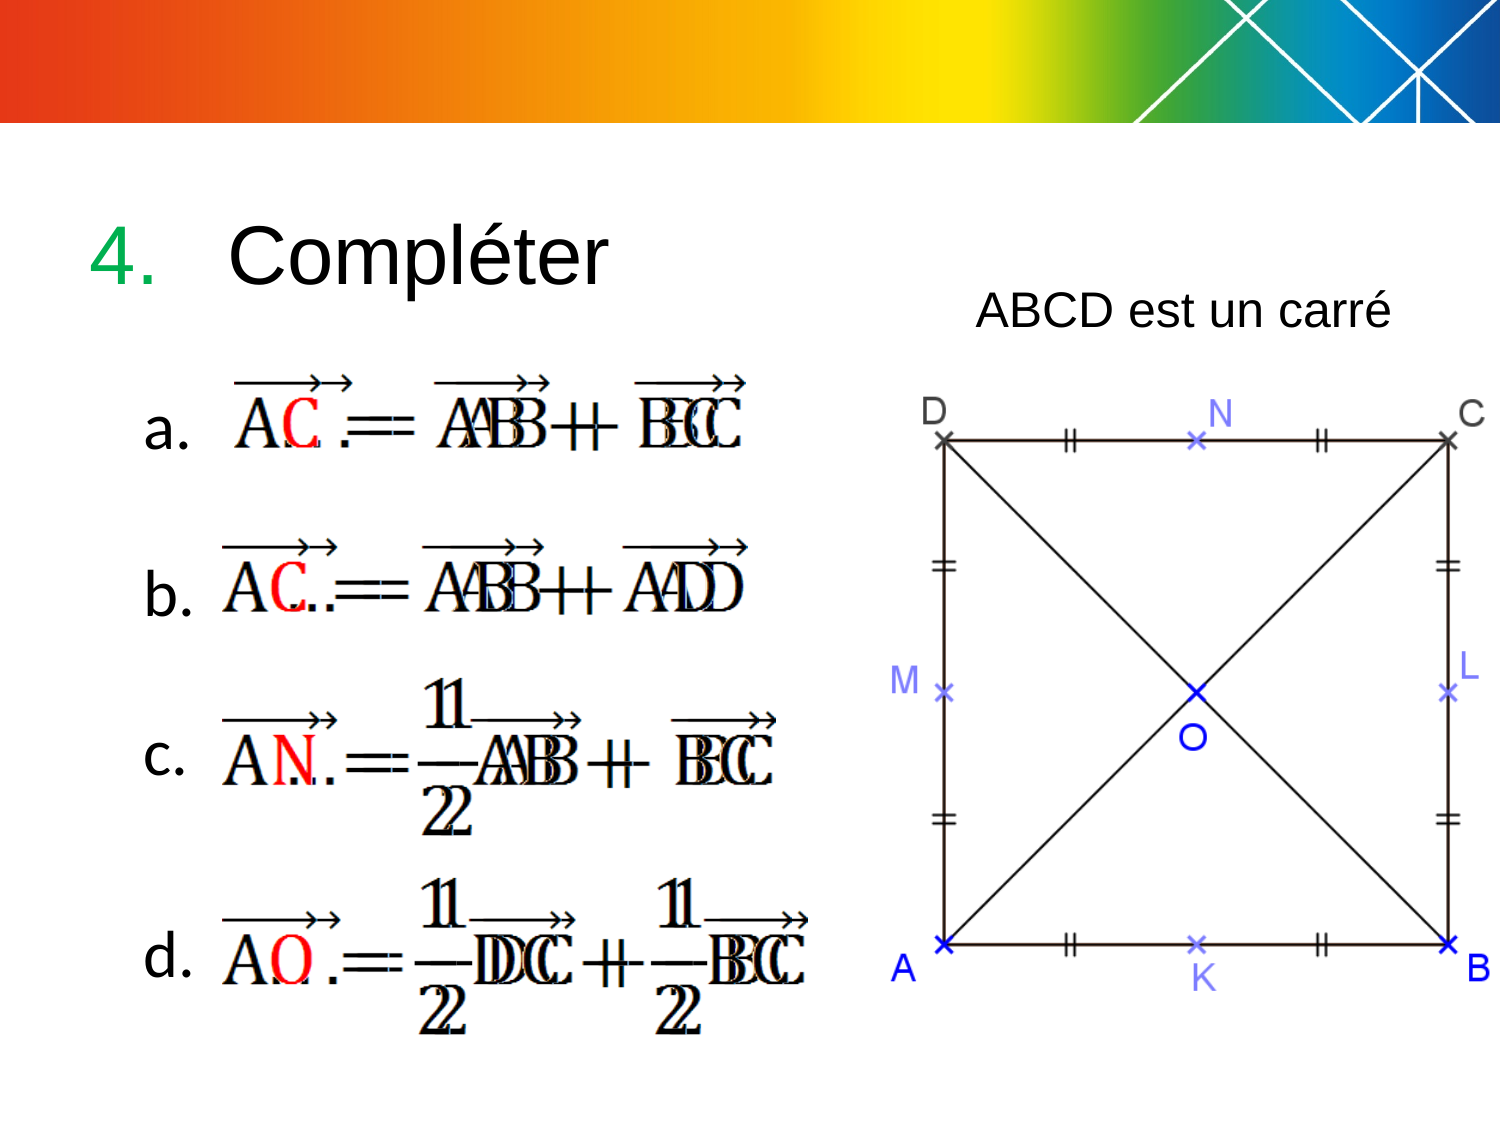

Compléter
ABCD est un carré
a.
b.
c.
d.